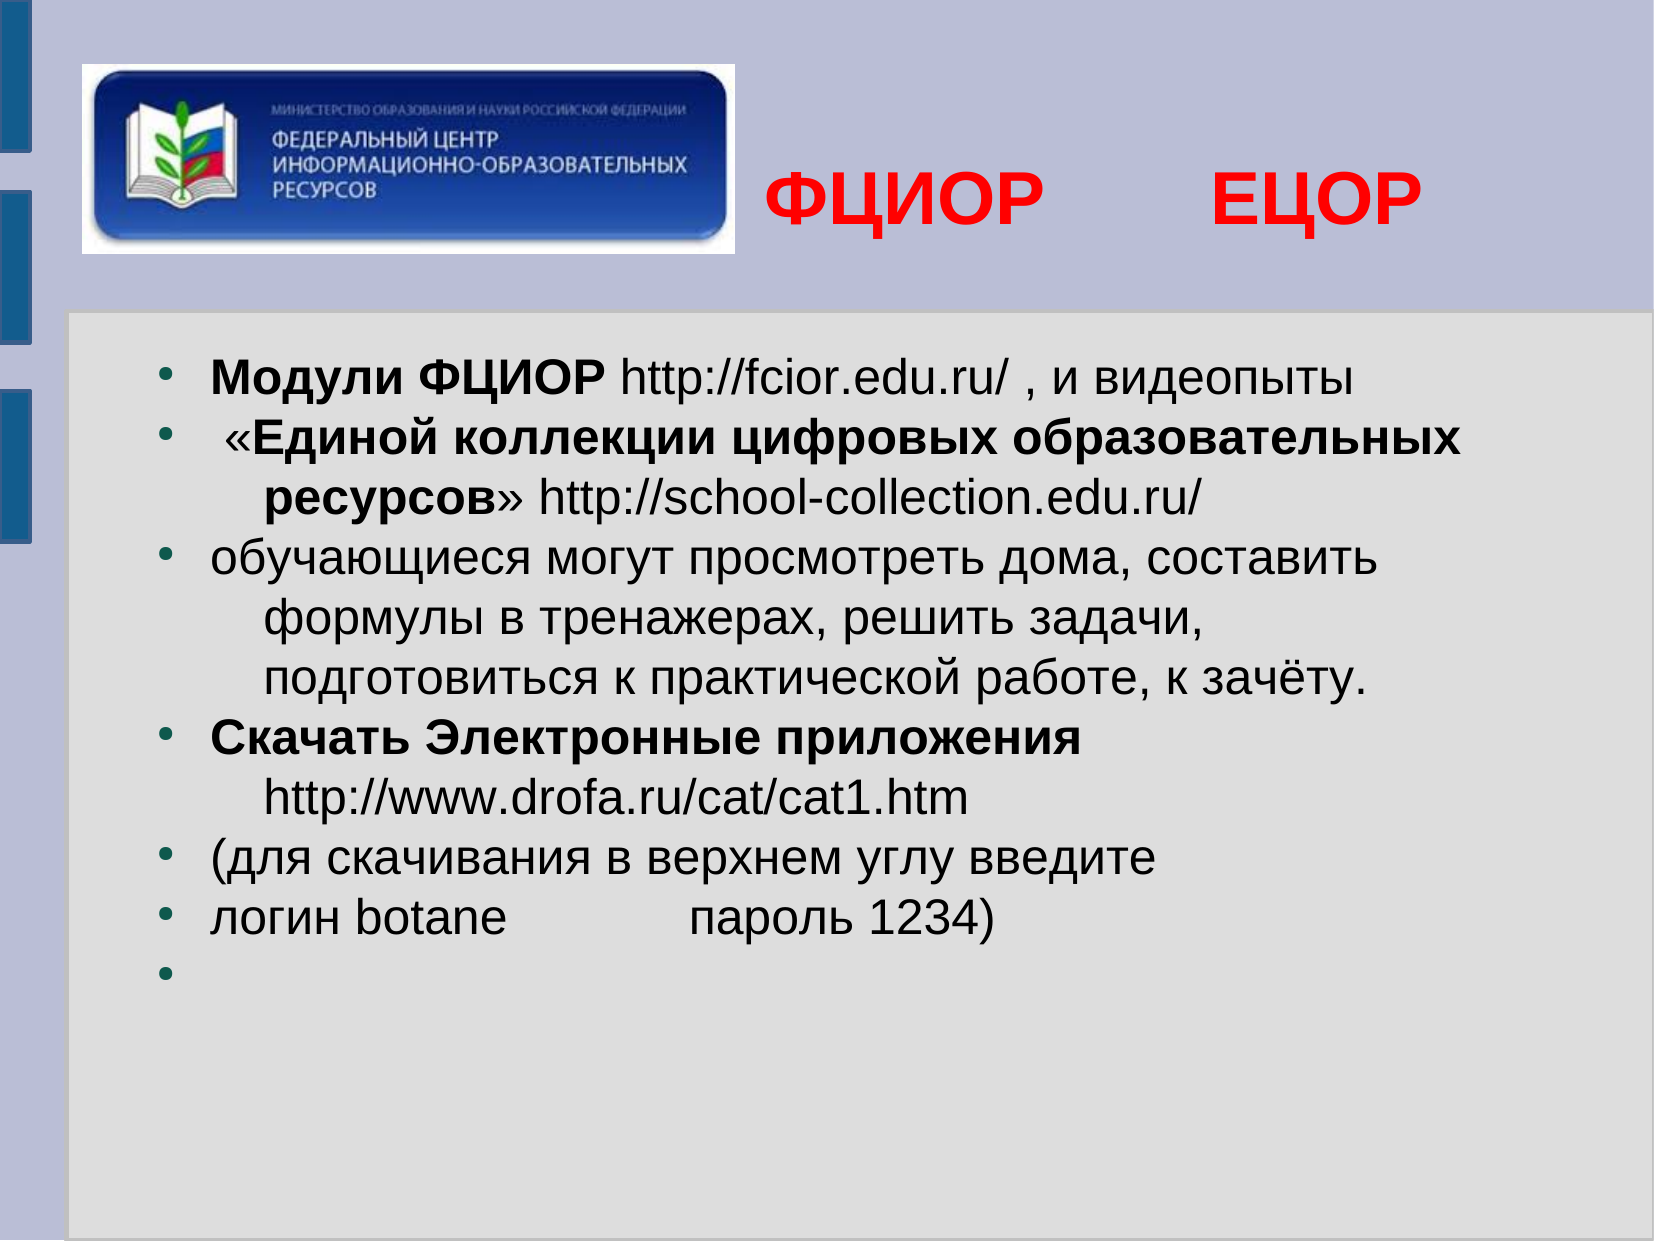

# ФЦИОР ЕЦОР
Модули ФЦИОР http://fcior.edu.ru/ , и видеопыты
 «Единой коллекции цифровых образовательных ресурсов» http://school-collection.edu.ru/
обучающиеся могут просмотреть дома, составить формулы в тренажерах, решить задачи, подготовиться к практической работе, к зачёту.
Скачать Электронные приложения http://www.drofa.ru/cat/cat1.htm
(для скачивания в верхнем углу введите
логин botane пароль 1234)